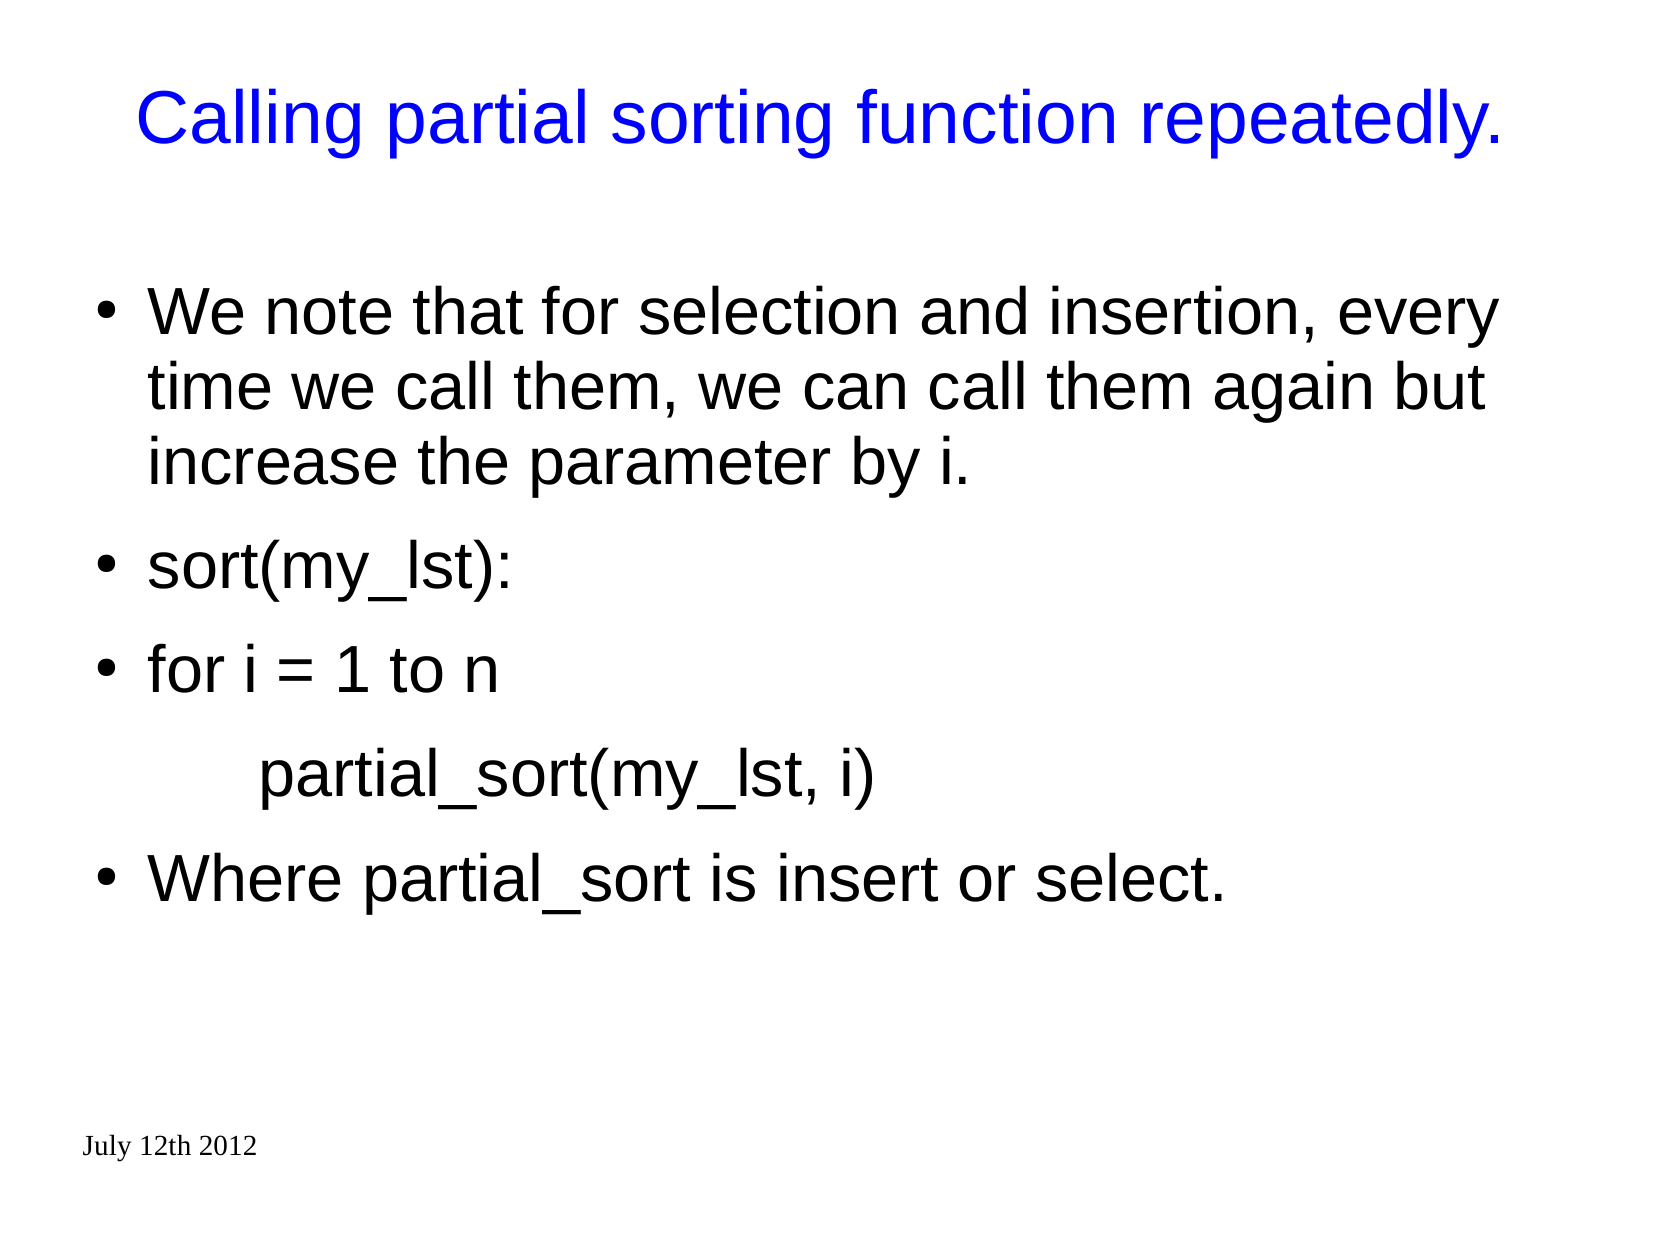

# Calling partial sorting function repeatedly.
We note that for selection and insertion, every time we call them, we can call them again but increase the parameter by i.
sort(my_lst):
for i = 1 to n
 partial_sort(my_lst, i)
Where partial_sort is insert or select.
July 12th 2012